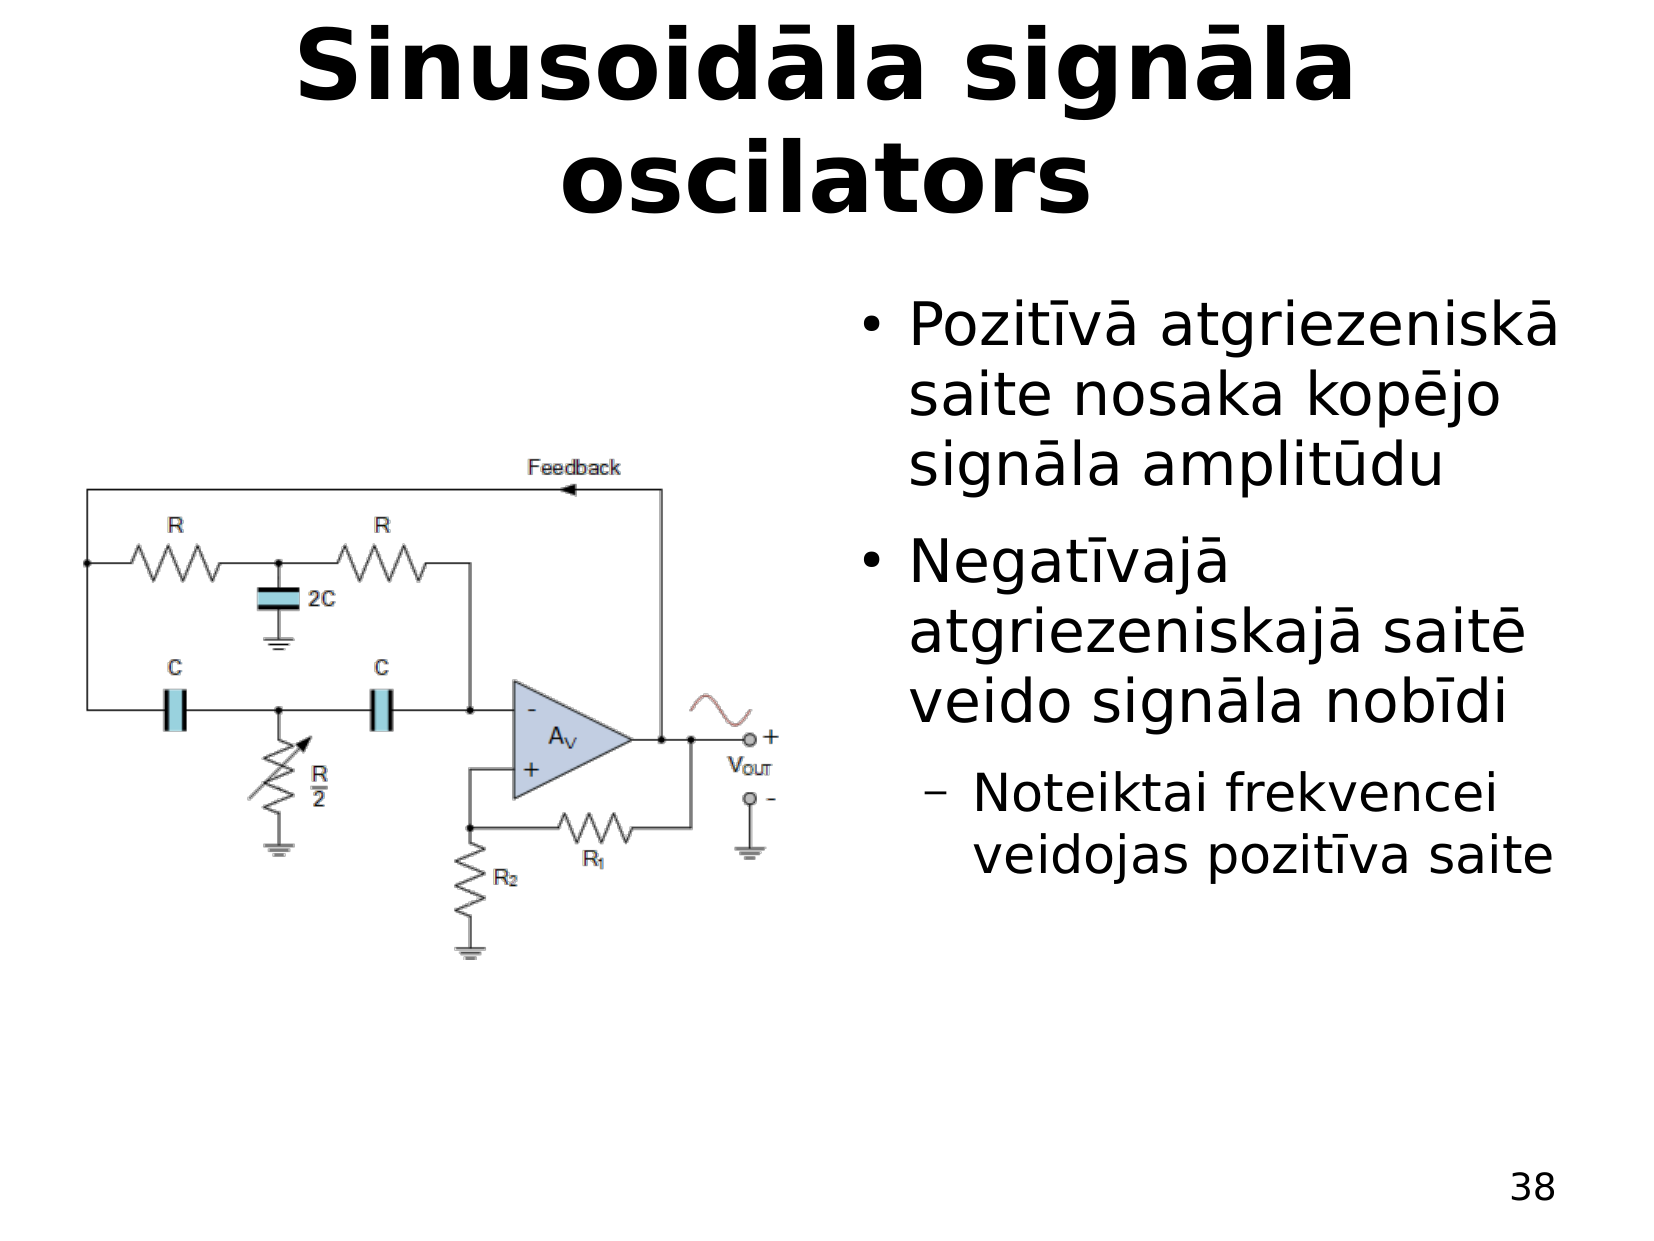

# Sinusoidāla signāla oscilators
Pozitīvā atgriezeniskā saite nosaka kopējo signāla amplitūdu
Negatīvajā atgriezeniskajā saitē veido signāla nobīdi
Noteiktai frekvencei veidojas pozitīva saite